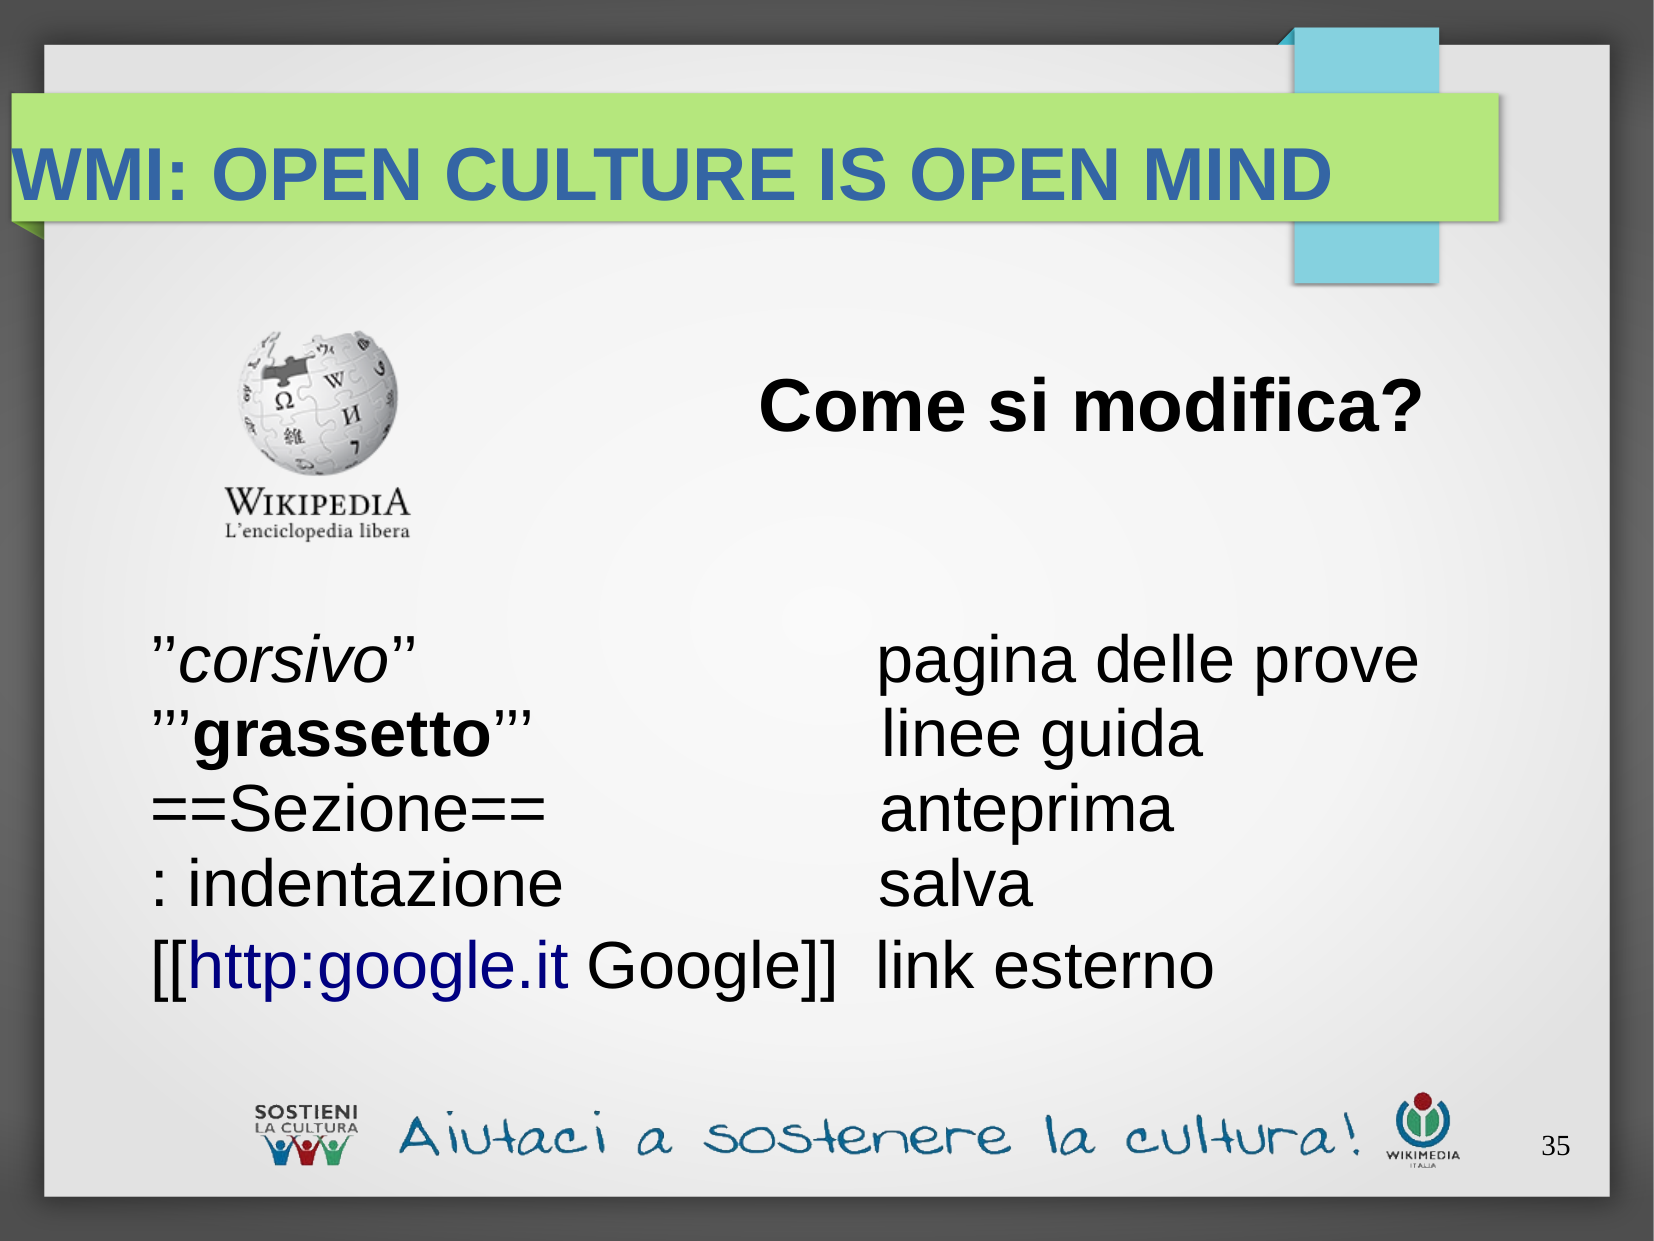

WMI: OPEN CULTURE IS OPEN MIND
Come si modifica?
#
’’corsivo’’ pagina delle prove
’’’grassetto’’’ linee guida
==Sezione== anteprima
: indentazione salva
[[http:google.it Google]] link esterno
35